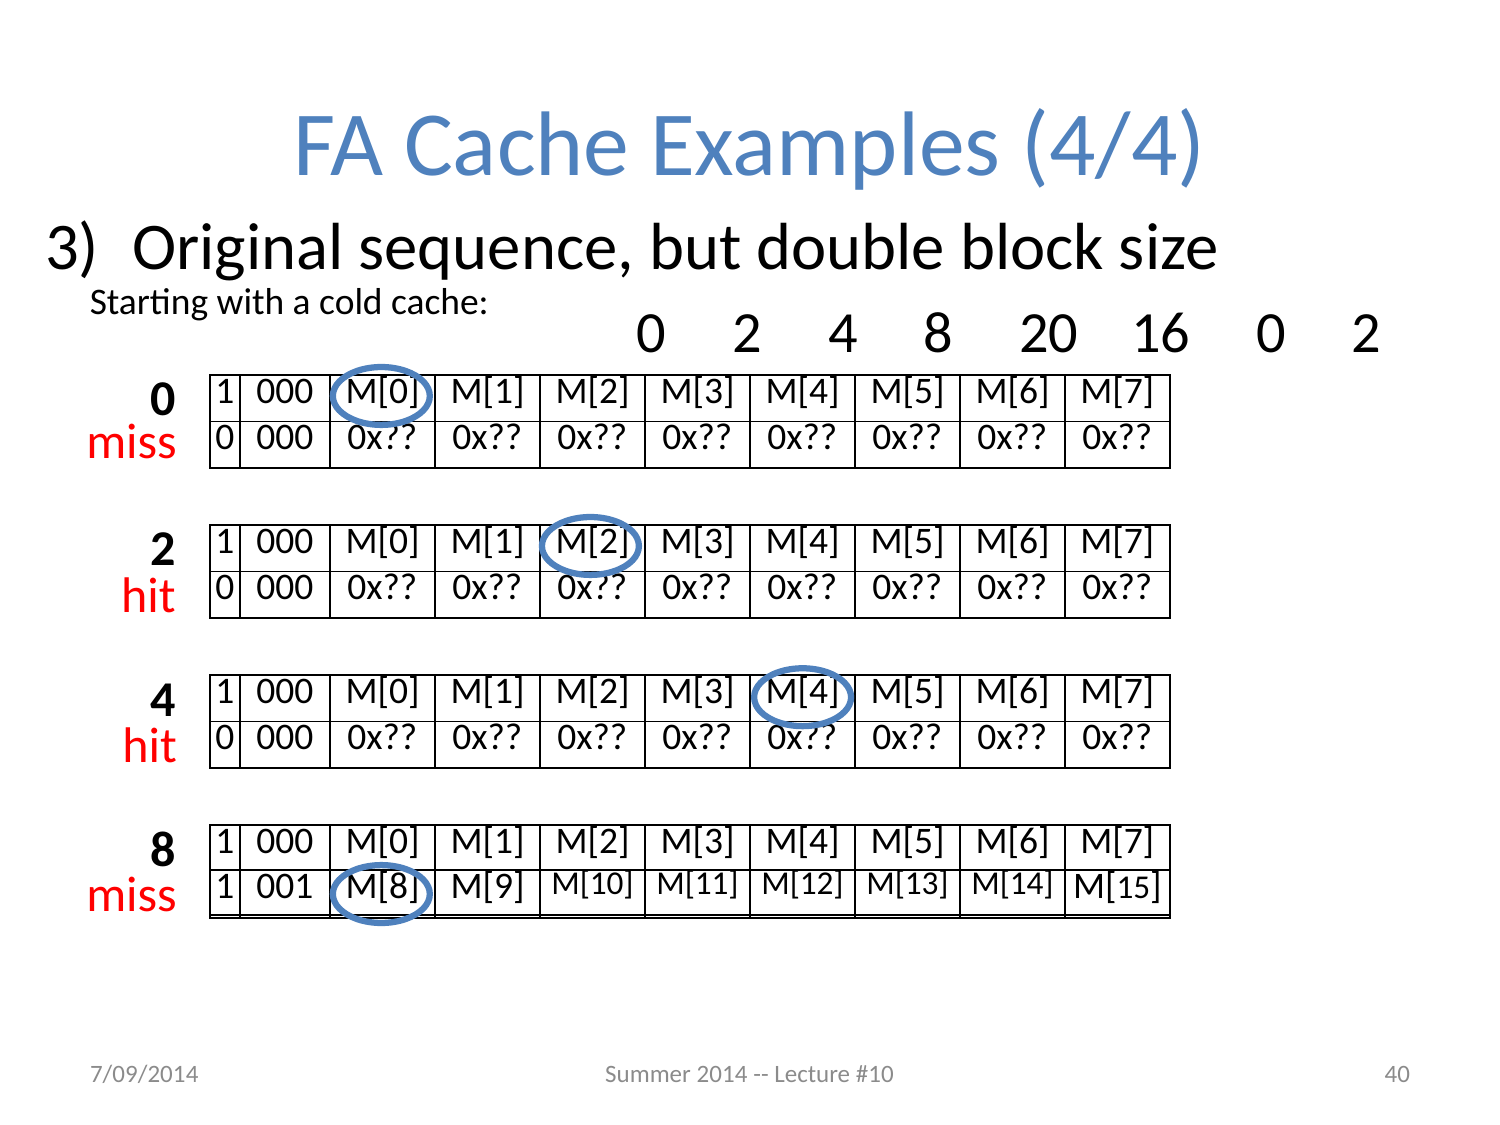

# FA Cache Examples (4/4)
 Original sequence, but double block size
 0 2 4 8 20 16 0 2
Starting with a cold cache:
0
| 0 | 000 | 0x?? | 0x?? | 0x?? | 0x?? | 0x?? | 0x?? | 0x?? | 0x?? |
| --- | --- | --- | --- | --- | --- | --- | --- | --- | --- |
| 0 | 000 | 0x?? | 0x?? | 0x?? | 0x?? | 0x?? | 0x?? | 0x?? | 0x?? |
| 1 | 000 | M[0] | M[1] | M[2] | M[3] | M[4] | M[5] | M[6] | M[7] |
| --- | --- | --- | --- | --- | --- | --- | --- | --- | --- |
| 0 | 000 | 0x?? | 0x?? | 0x?? | 0x?? | 0x?? | 0x?? | 0x?? | 0x?? |
miss
2
| 1 | 000 | M[0] | M[1] | M[2] | M[3] | M[4] | M[5] | M[6] | M[7] |
| --- | --- | --- | --- | --- | --- | --- | --- | --- | --- |
| 0 | 000 | 0x?? | 0x?? | 0x?? | 0x?? | 0x?? | 0x?? | 0x?? | 0x?? |
hit
4
| 1 | 000 | M[0] | M[1] | M[2] | M[3] | M[4] | M[5] | M[6] | M[7] |
| --- | --- | --- | --- | --- | --- | --- | --- | --- | --- |
| 0 | 000 | 0x?? | 0x?? | 0x?? | 0x?? | 0x?? | 0x?? | 0x?? | 0x?? |
hit
8
| 1 | 000 | M[0] | M[1] | M[2] | M[3] | M[4] | M[5] | M[6] | M[7] |
| --- | --- | --- | --- | --- | --- | --- | --- | --- | --- |
| 0 | 000 | 0x?? | 0x?? | 0x?? | 0x?? | 0x?? | 0x?? | 0x?? | 0x?? |
| 1 | 000 | M[0] | M[1] | M[2] | M[3] | M[4] | M[5] | M[6] | M[7] |
| --- | --- | --- | --- | --- | --- | --- | --- | --- | --- |
| 1 | 001 | M[8] | M[9] | M[10] | M[11] | M[12] | M[13] | M[14] | M[15] |
miss
7/09/2014
Summer 2014 -- Lecture #10